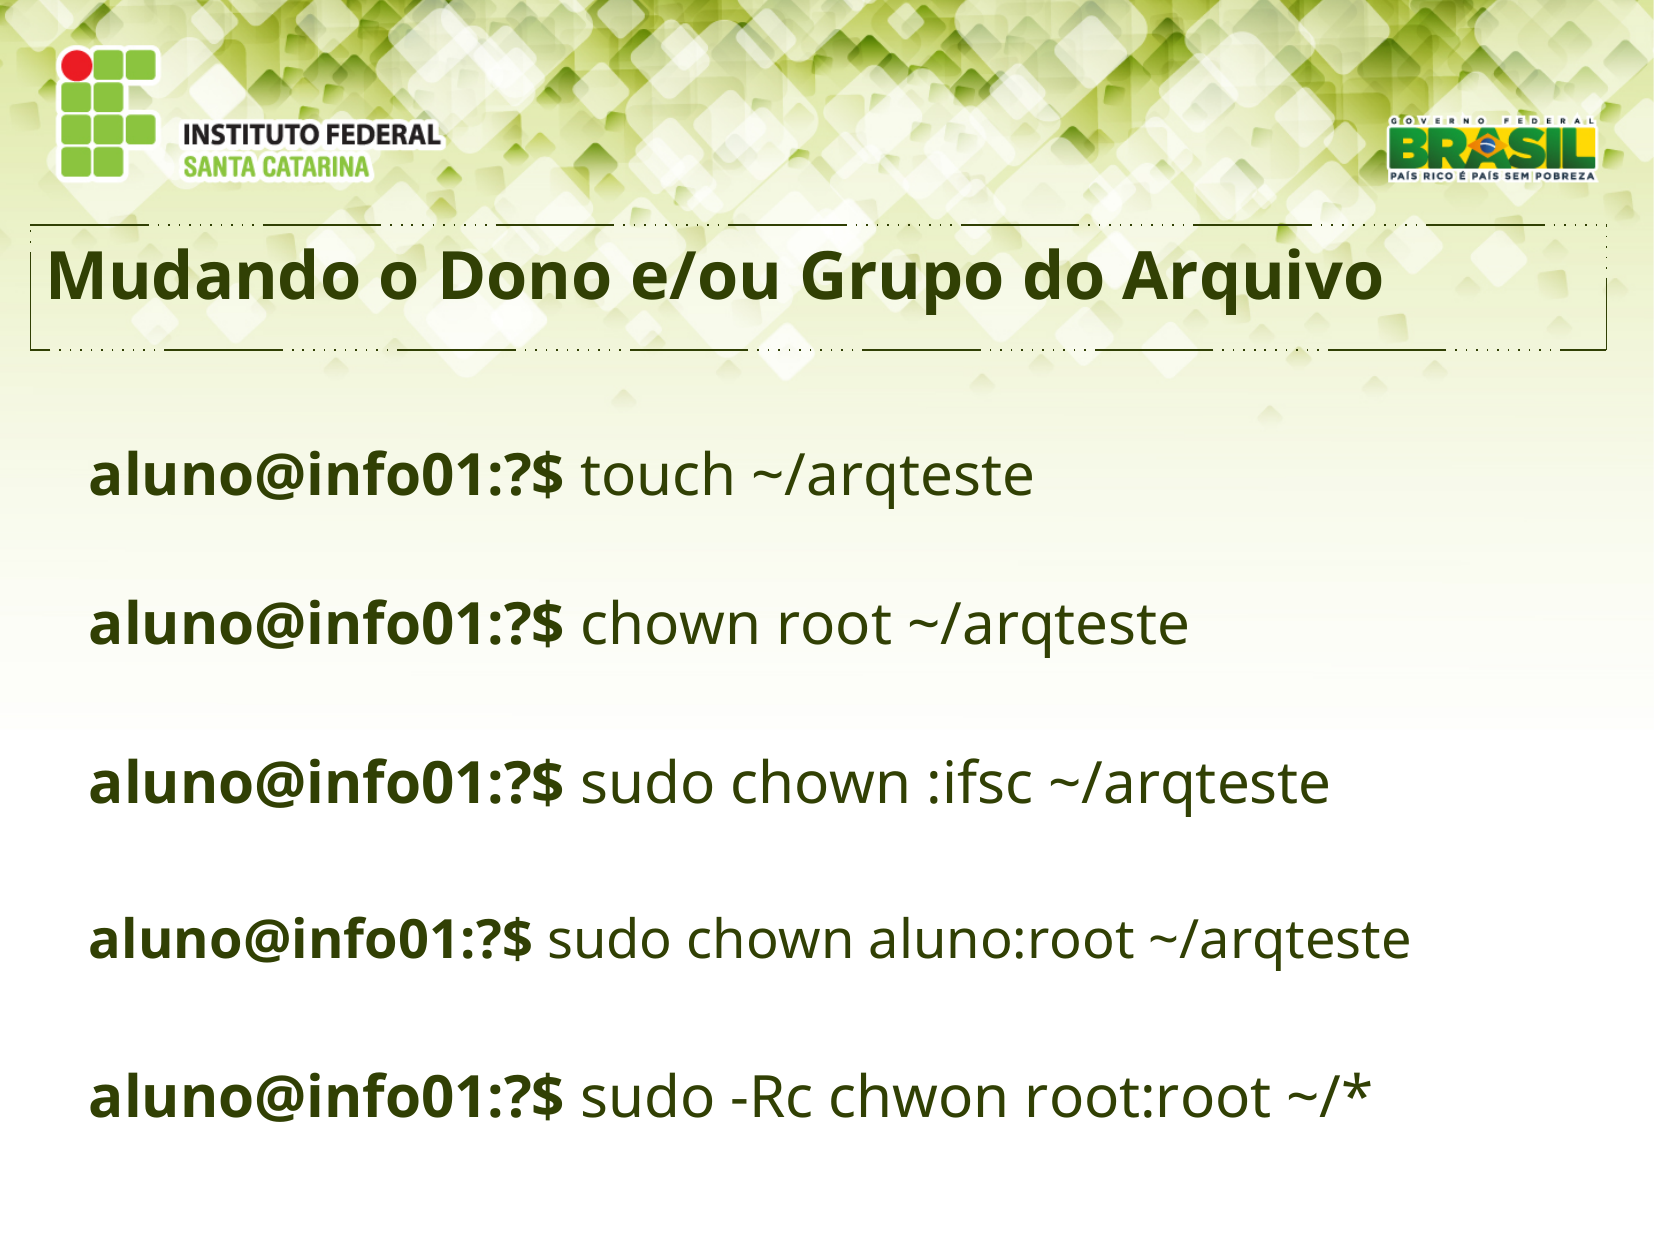

Mudando o Dono e/ou Grupo do Arquivo
aluno@info01:?$ touch ~/arqteste
aluno@info01:?$ chown root ~/arqteste
aluno@info01:?$ sudo chown :ifsc ~/arqteste
aluno@info01:?$ sudo chown aluno:root ~/arqteste
aluno@info01:?$ sudo -Rc chwon root:root ~/*